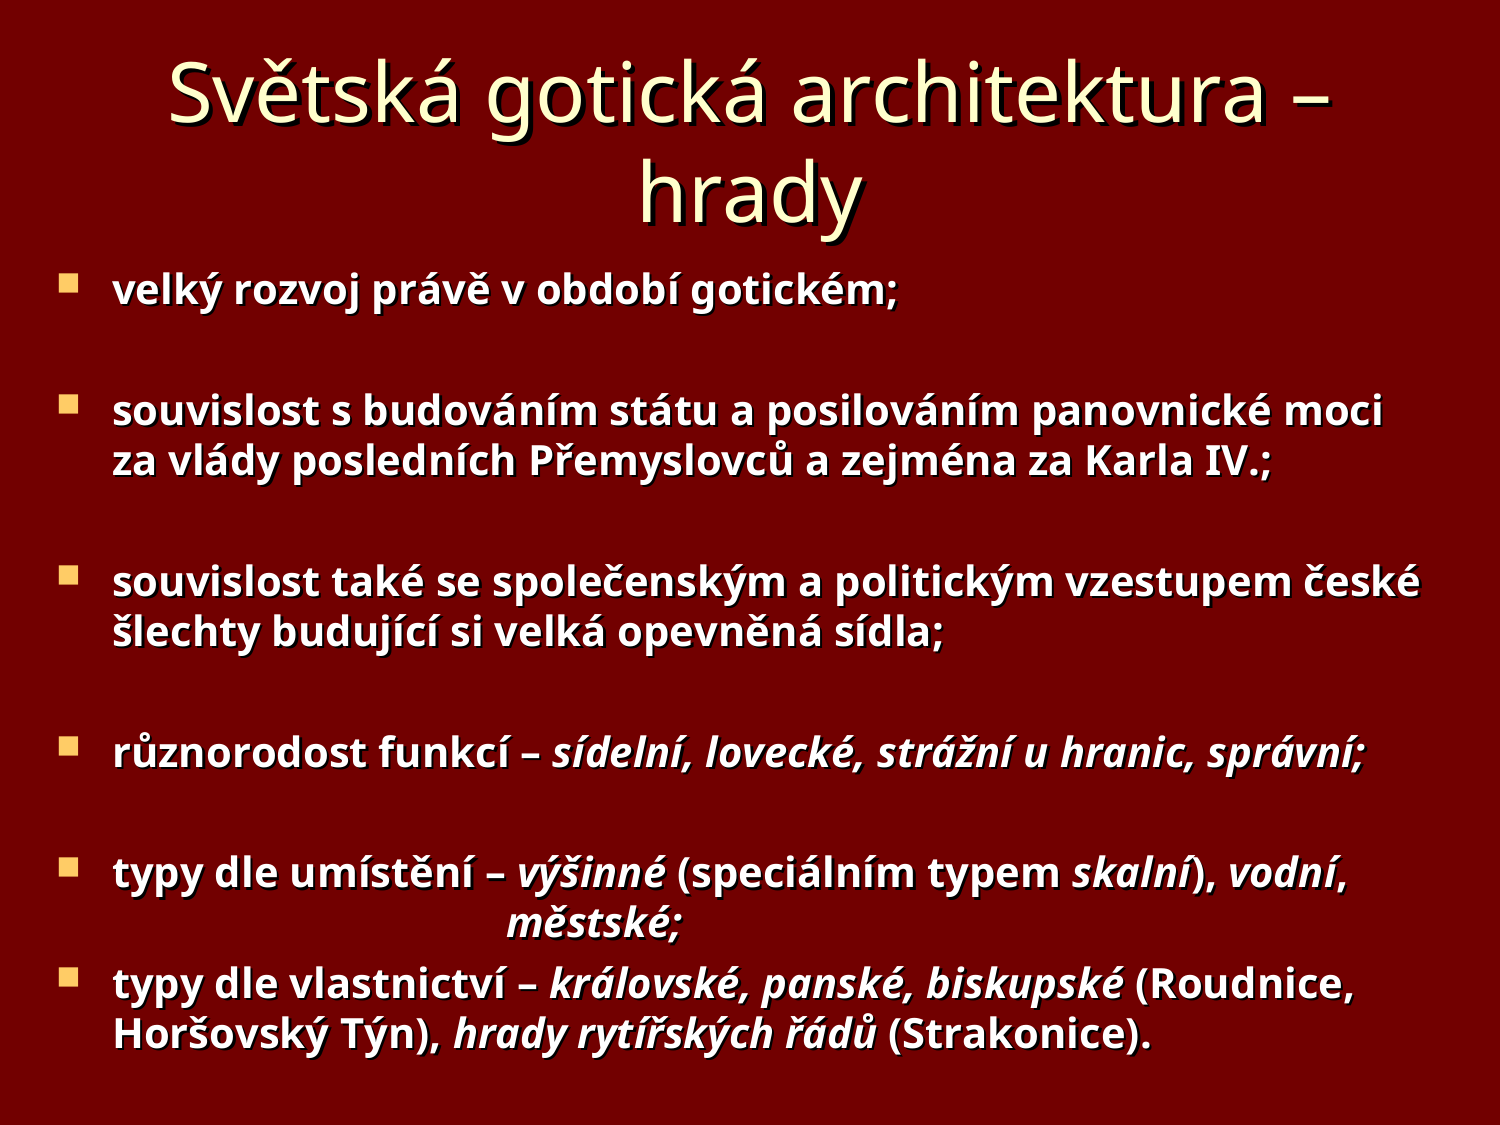

# Světská gotická architektura – hrady
velký rozvoj právě v období gotickém;
souvislost s budováním státu a posilováním panovnické moci za vlády posledních Přemyslovců a zejména za Karla IV.;
souvislost také se společenským a politickým vzestupem české šlechty budující si velká opevněná sídla;
různorodost funkcí – sídelní, lovecké, strážní u hranic, správní;
typy dle umístění – výšinné (speciálním typem skalní), vodní, 				městské;
typy dle vlastnictví – královské, panské, biskupské (Roudnice, 	Horšovský Týn), hrady rytířských řádů (Strakonice).